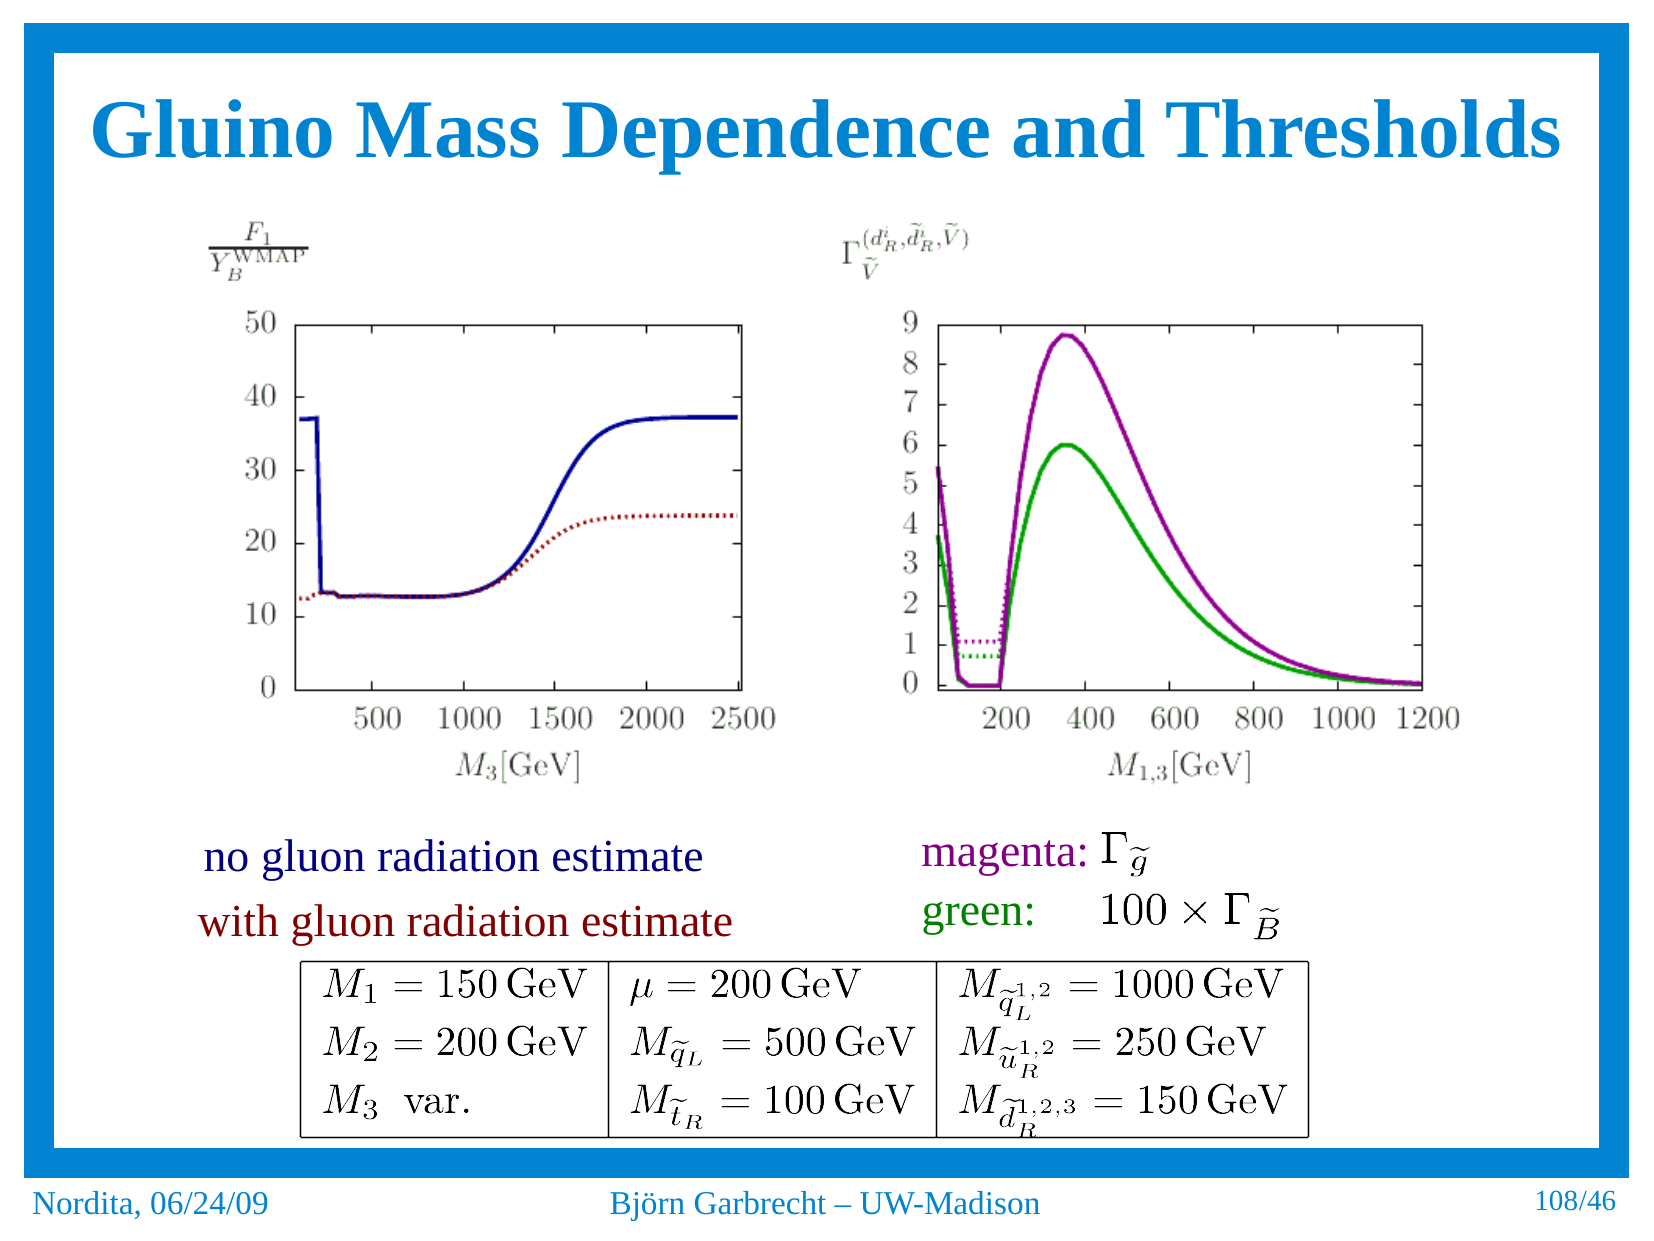

# Gluino Mass Dependence and Thresholds
magenta:
no gluon radiation estimate
green:
with gluon radiation estimate
Björn Garbrecht – UW-Madison
108